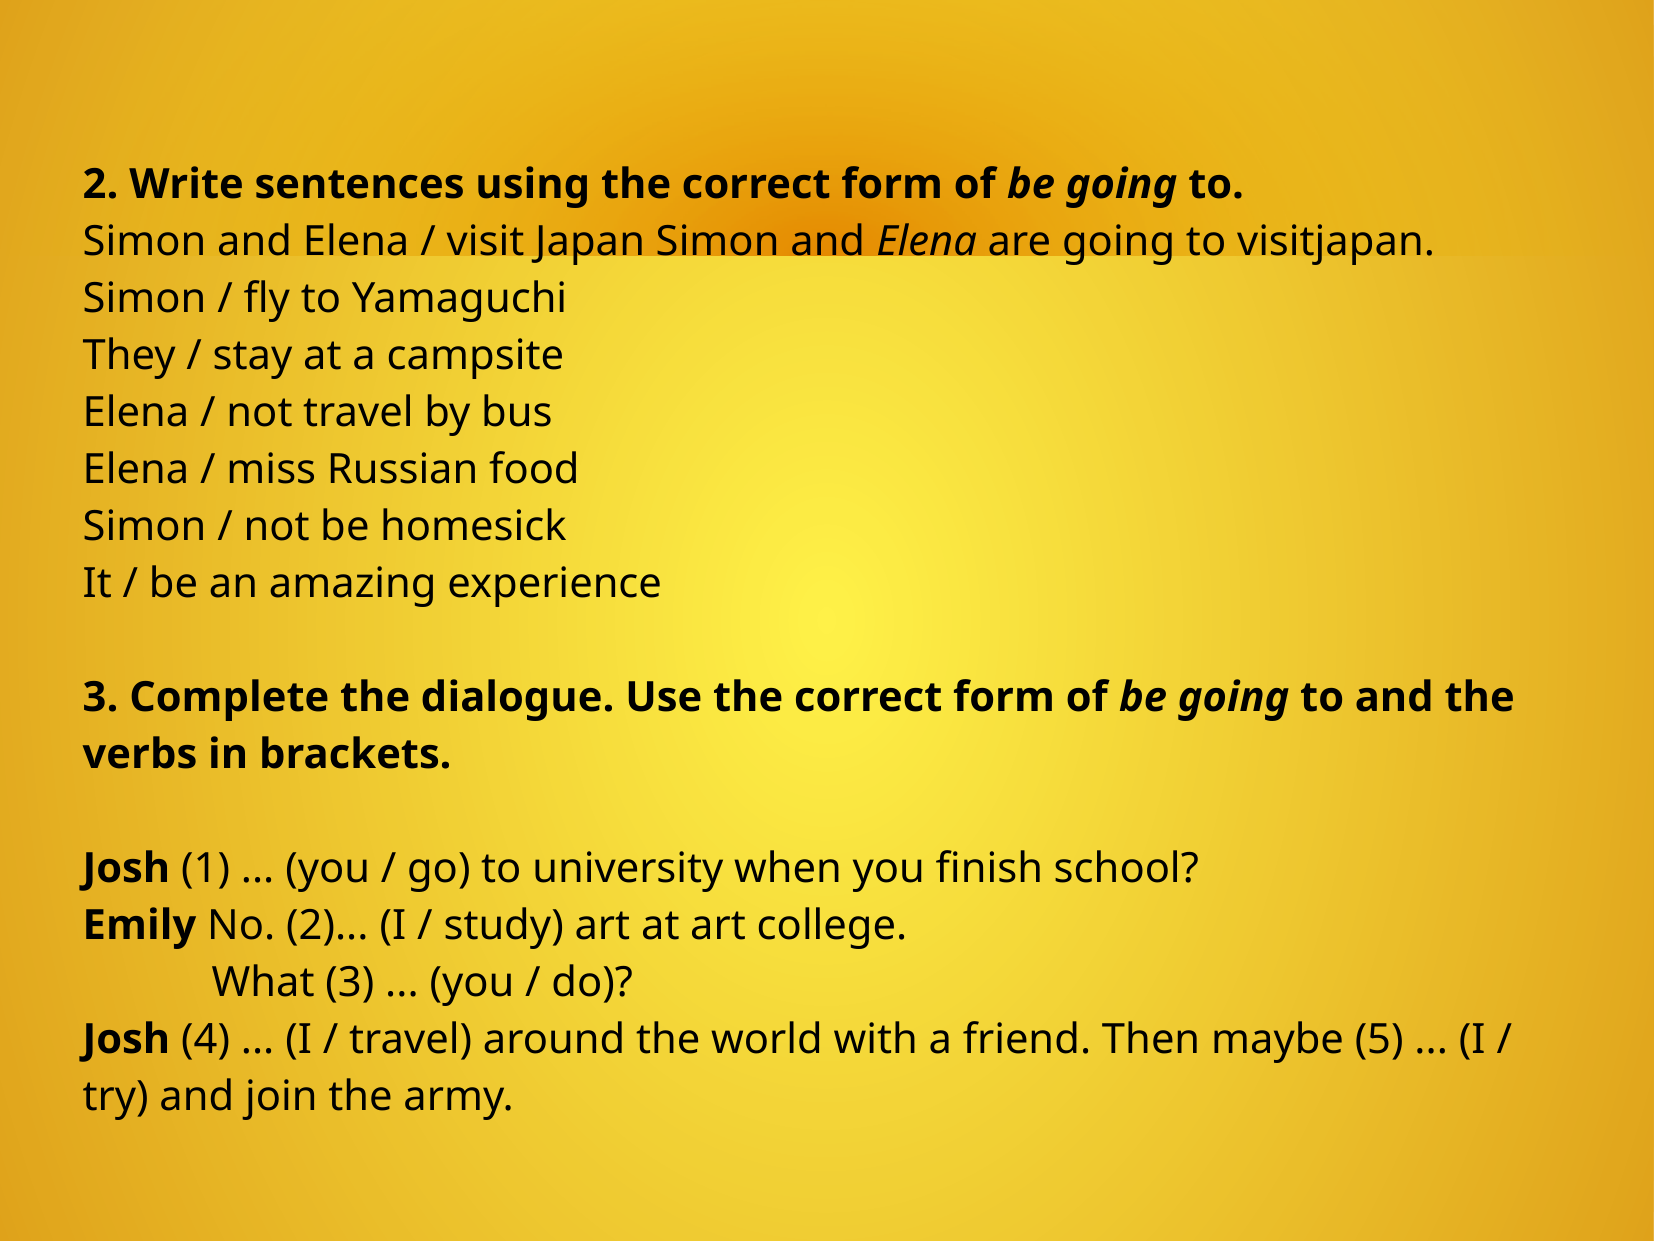

# 2. Write sentences using the correct form of be going to.
Simon and Elena / visit Japan Simon and Elena are going to visitjapan.
Simon / fly to Yamaguchi
They / stay at a campsite
Elena / not travel by bus
Elena / miss Russian food
Simon / not be homesick
It / be an amazing experience
3. Complete the dialogue. Use the correct form of be going to and the verbs in brackets.
Josh (1) ... (you / go) to university when you finish school?
Emily No. (2)... (I / study) art at art college.
 What (3) ... (you / do)?
Josh (4) ... (I / travel) around the world with a friend. Then maybe (5) ... (I / try) and join the army.